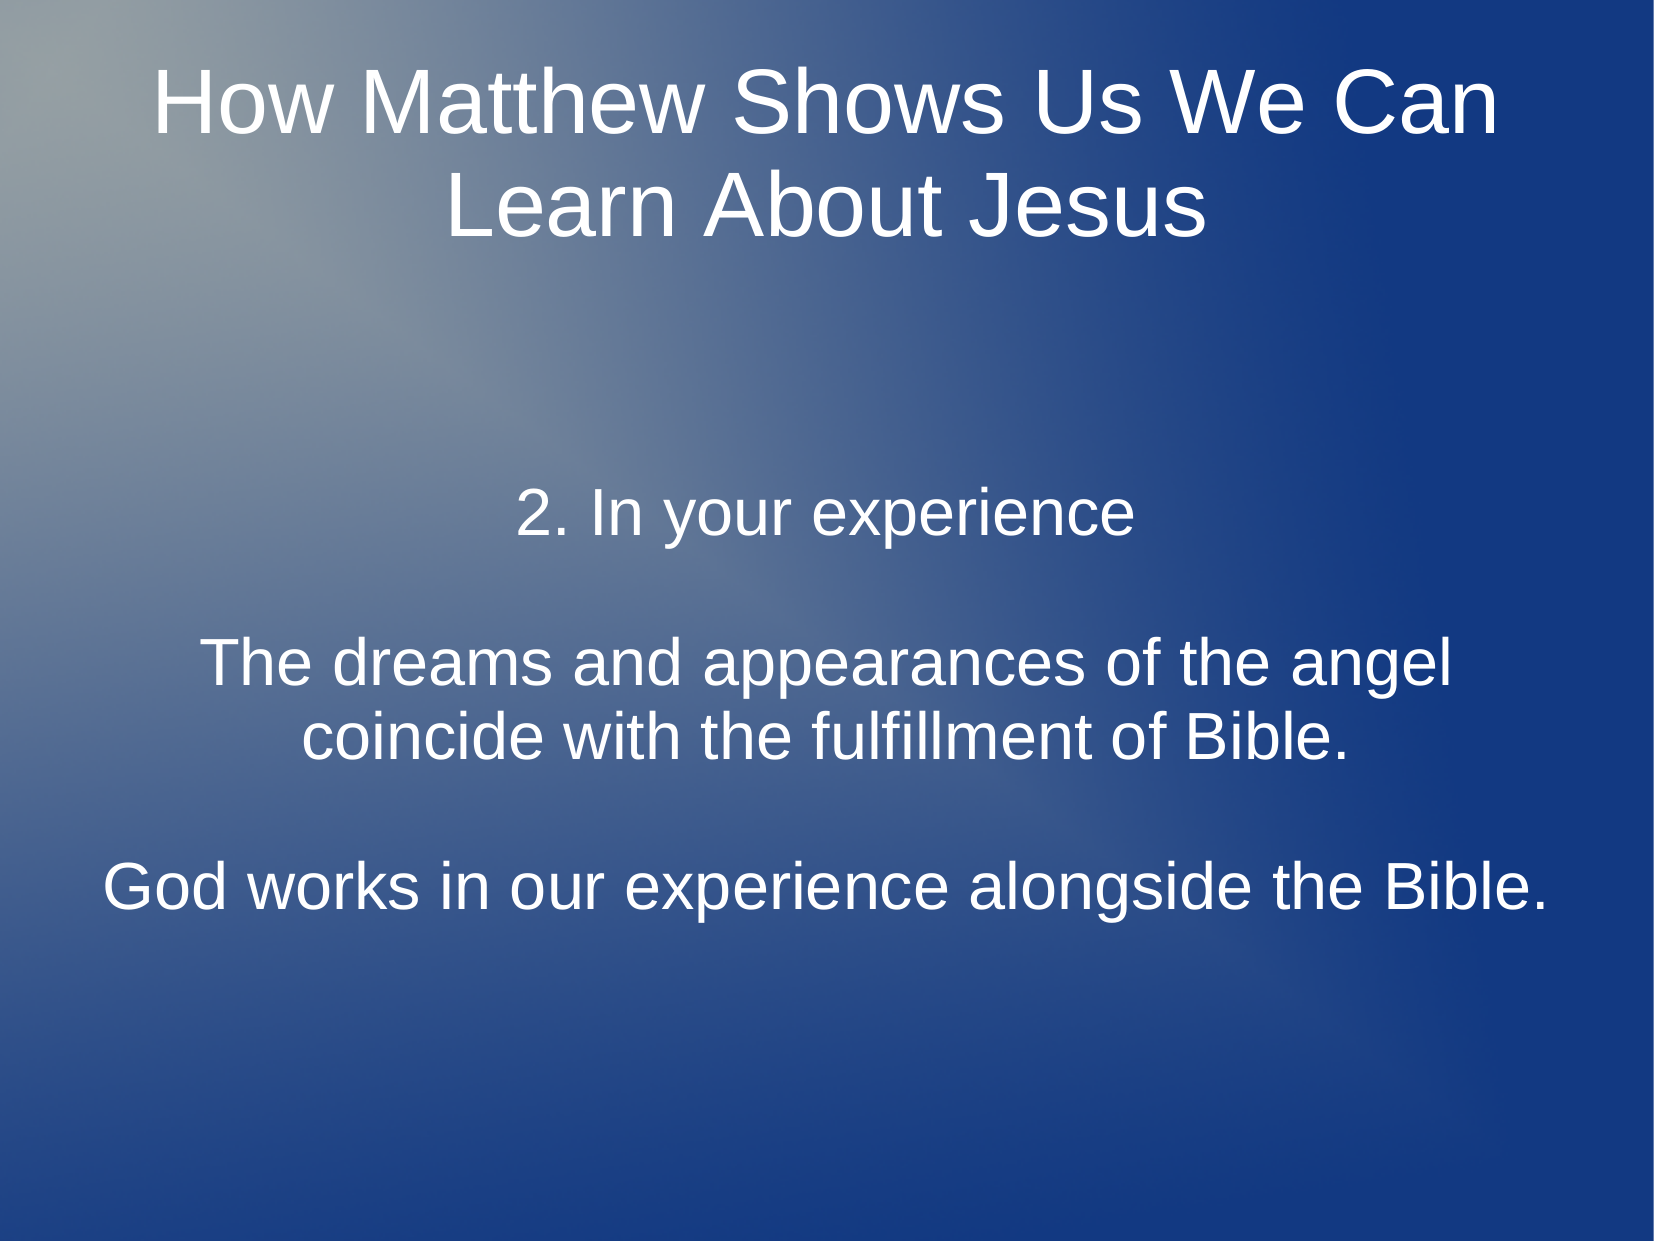

# How Matthew Shows Us We Can Learn About Jesus
2. In your experience
The dreams and appearances of the angel coincide with the fulfillment of Bible.
God works in our experience alongside the Bible.